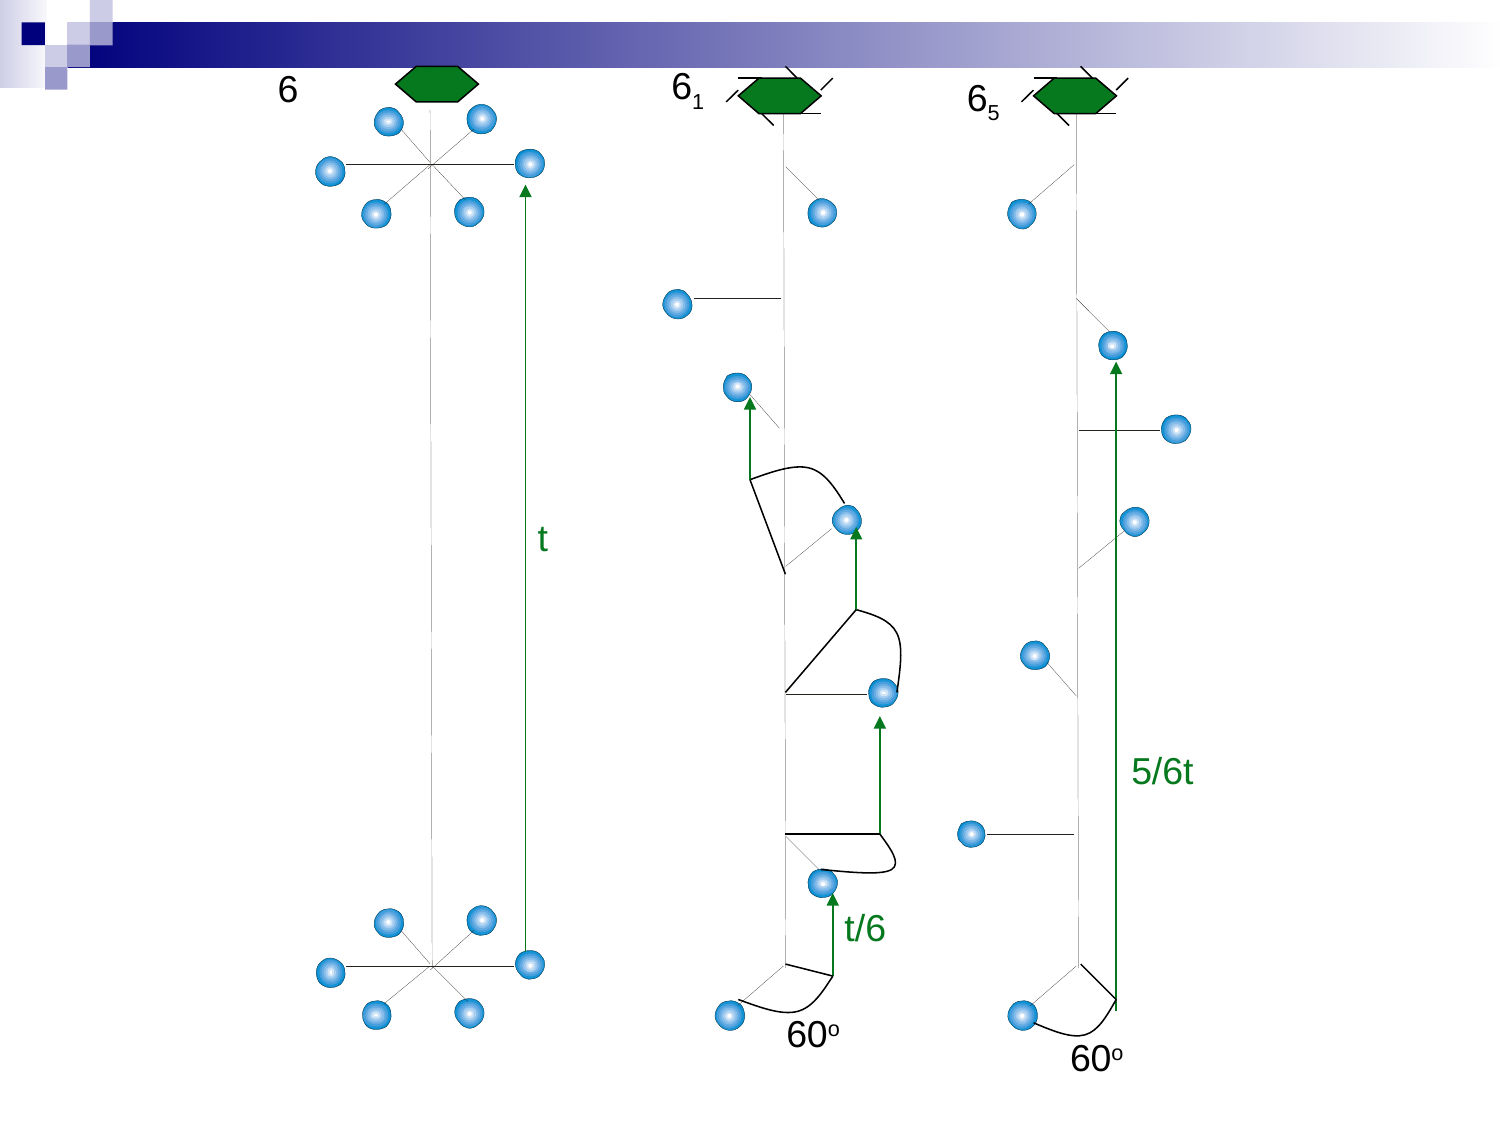

61
6
65
t
5/6t
t/6
60o
60o